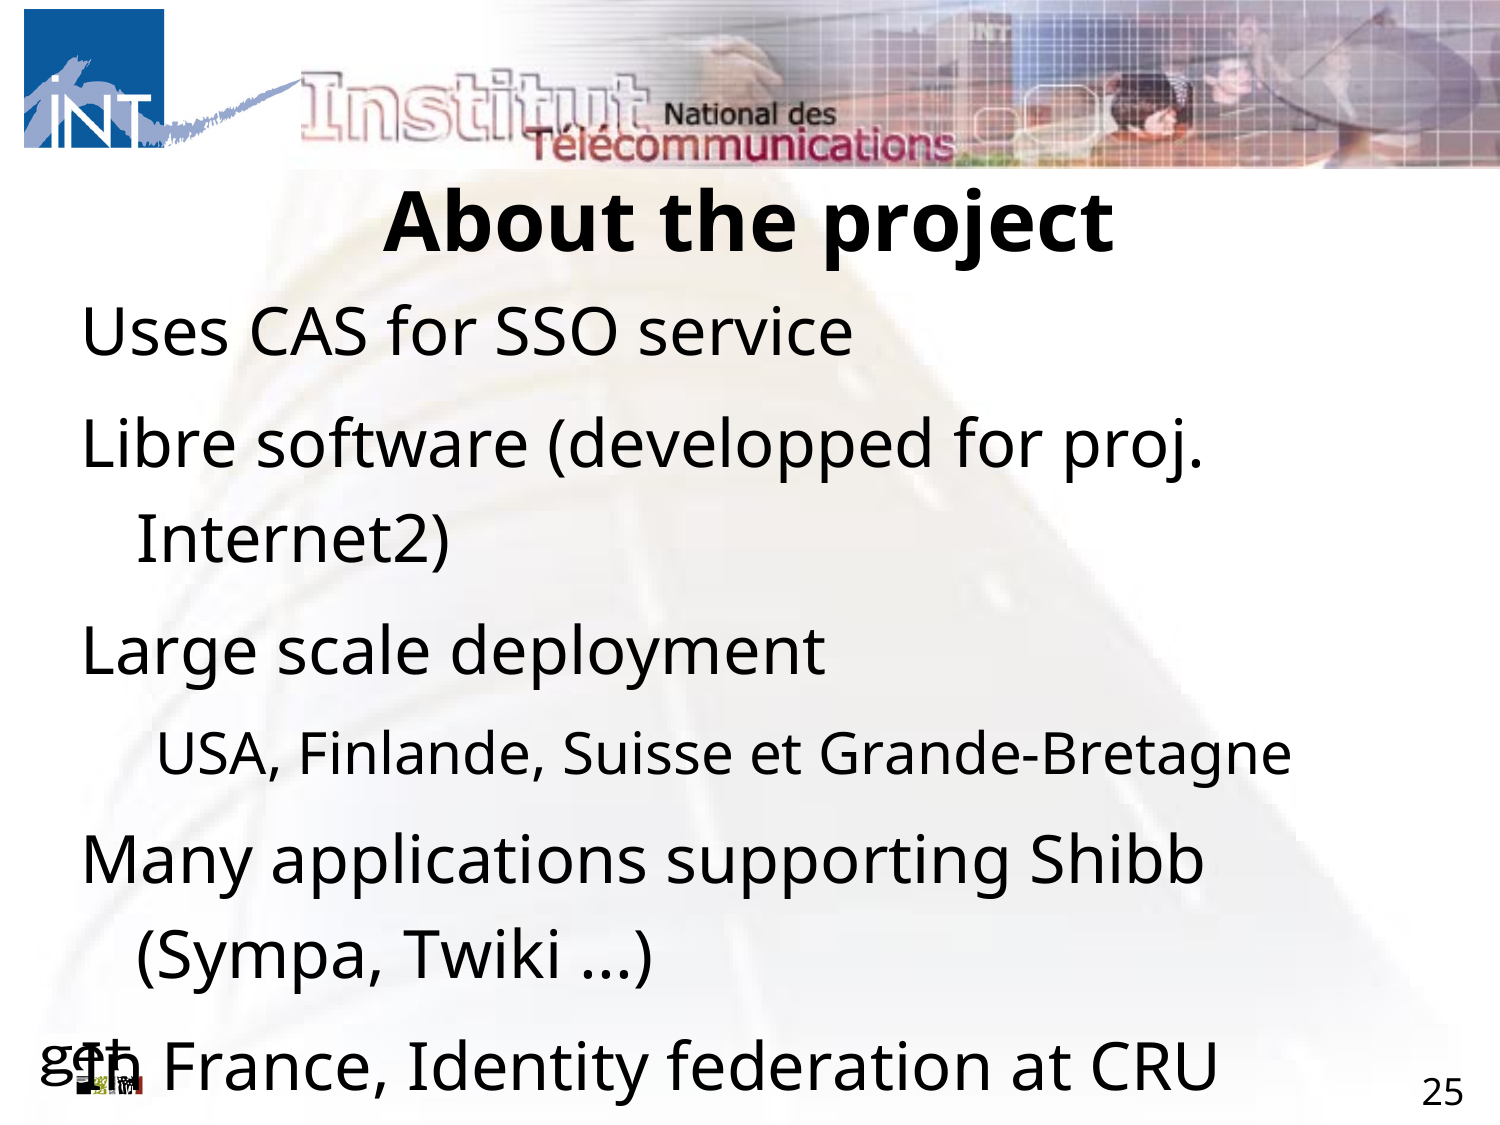

# About the project
Uses CAS for SSO service
Libre software (developped for proj. Internet2)
Large scale deployment
USA, Finlande, Suisse et Grande-Bretagne
Many applications supporting Shibb (Sympa, Twiki ...)
In France, Identity federation at CRU